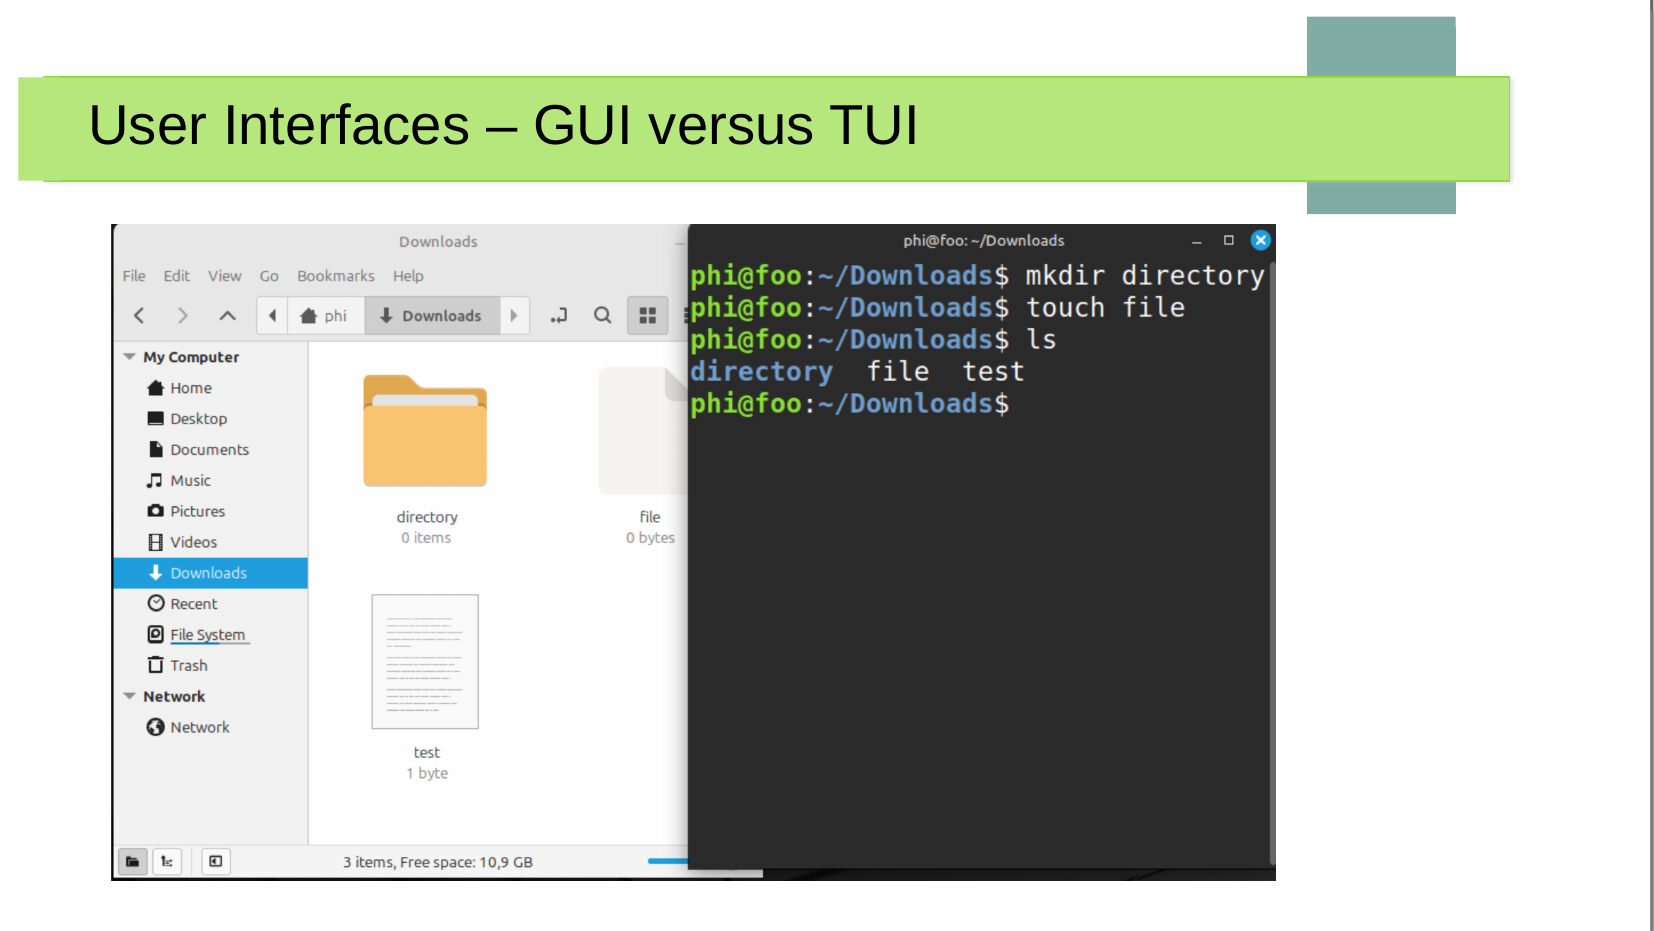

# User Interfaces – GUI versus TUI